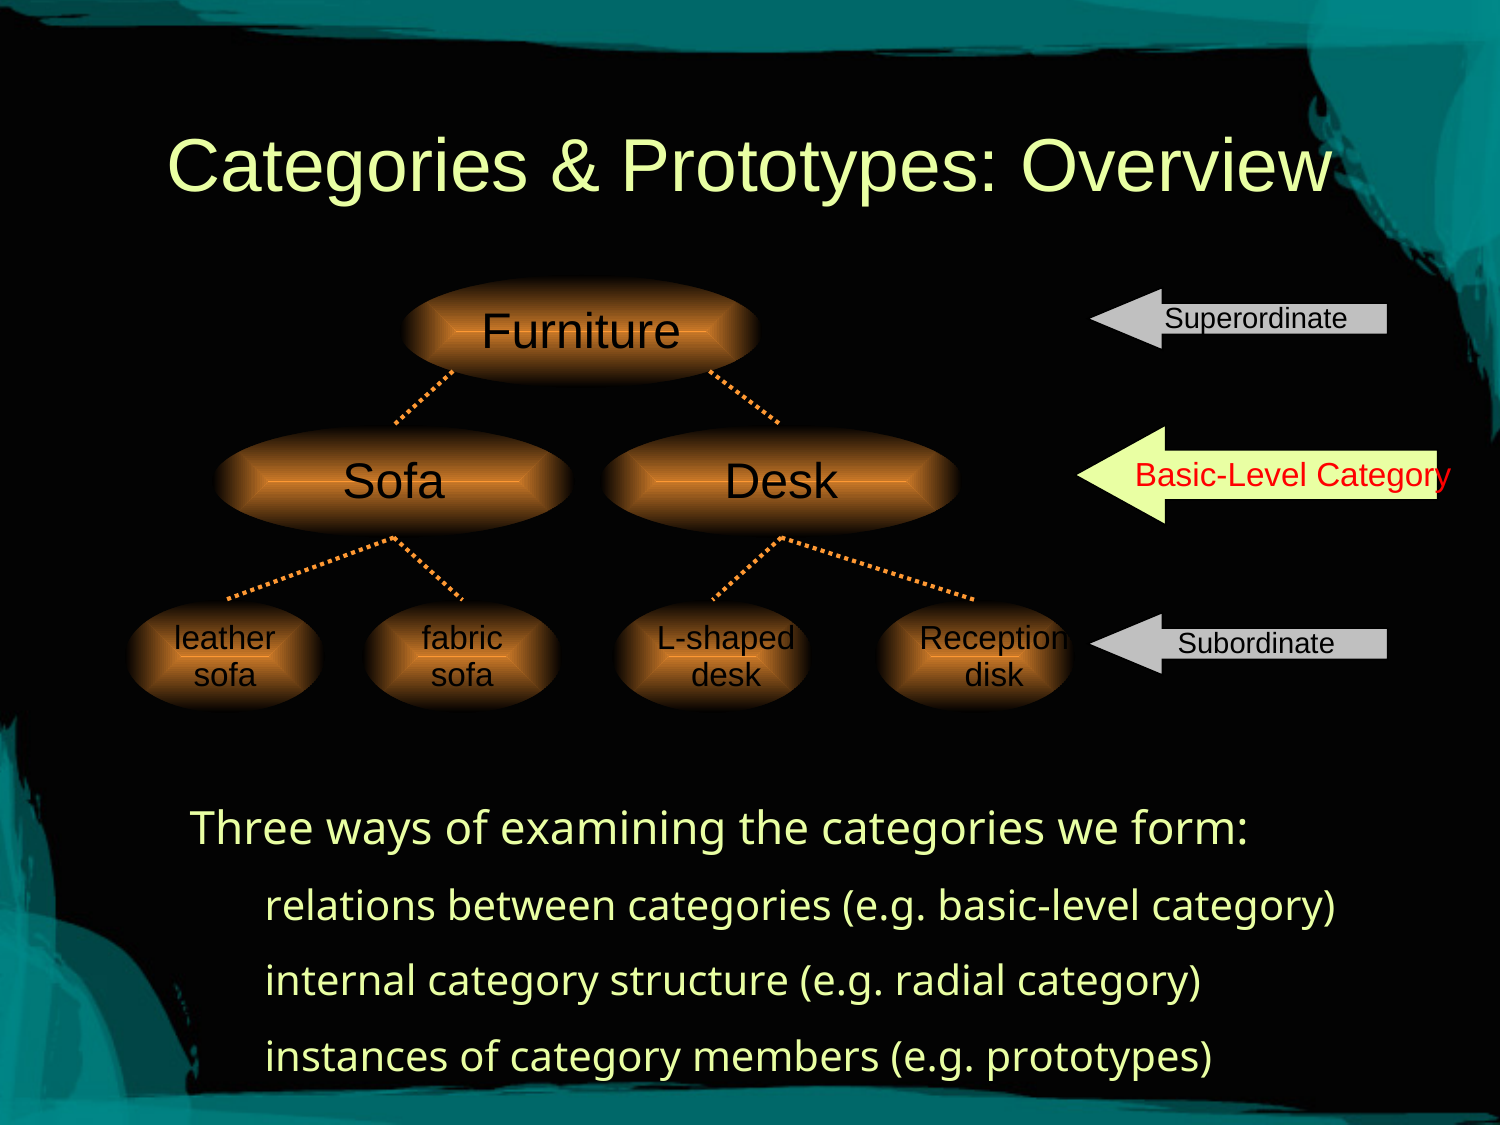

# Categories & Prototypes: Overview
Furniture
Superordinate
Sofa
Desk
Basic-Level Category
leather
sofa
fabric
sofa
L-shaped
desk
Reception
disk
Subordinate
Three ways of examining the categories we form:
relations between categories (e.g. basic-level category)
internal category structure (e.g. radial category)
instances of category members (e.g. prototypes)